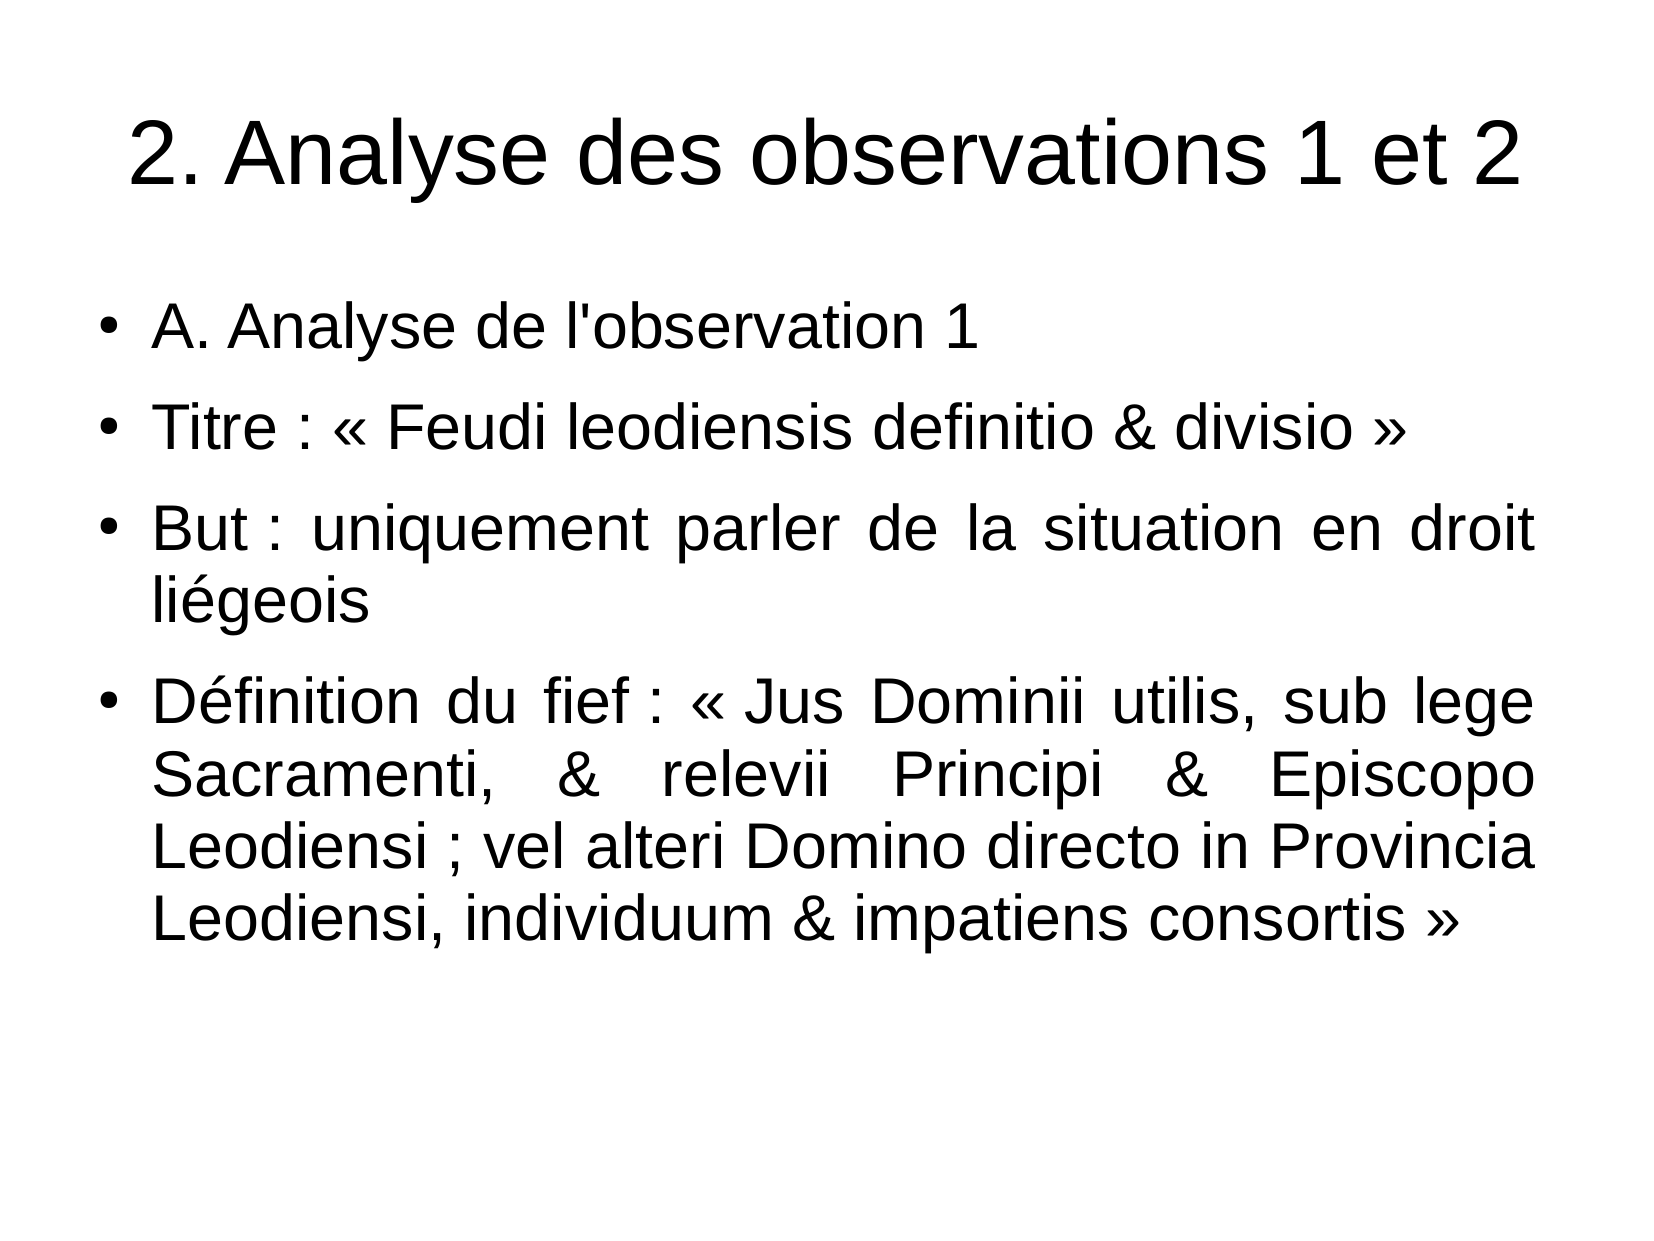

# 2. Analyse des observations 1 et 2
A. Analyse de l'observation 1
Titre : « Feudi leodiensis definitio & divisio »
But : uniquement parler de la situation en droit liégeois
Définition du fief : « Jus Dominii utilis, sub lege Sacramenti, & relevii Principi & Episcopo Leodiensi ; vel alteri Domino directo in Provincia Leodiensi, individuum & impatiens consortis »